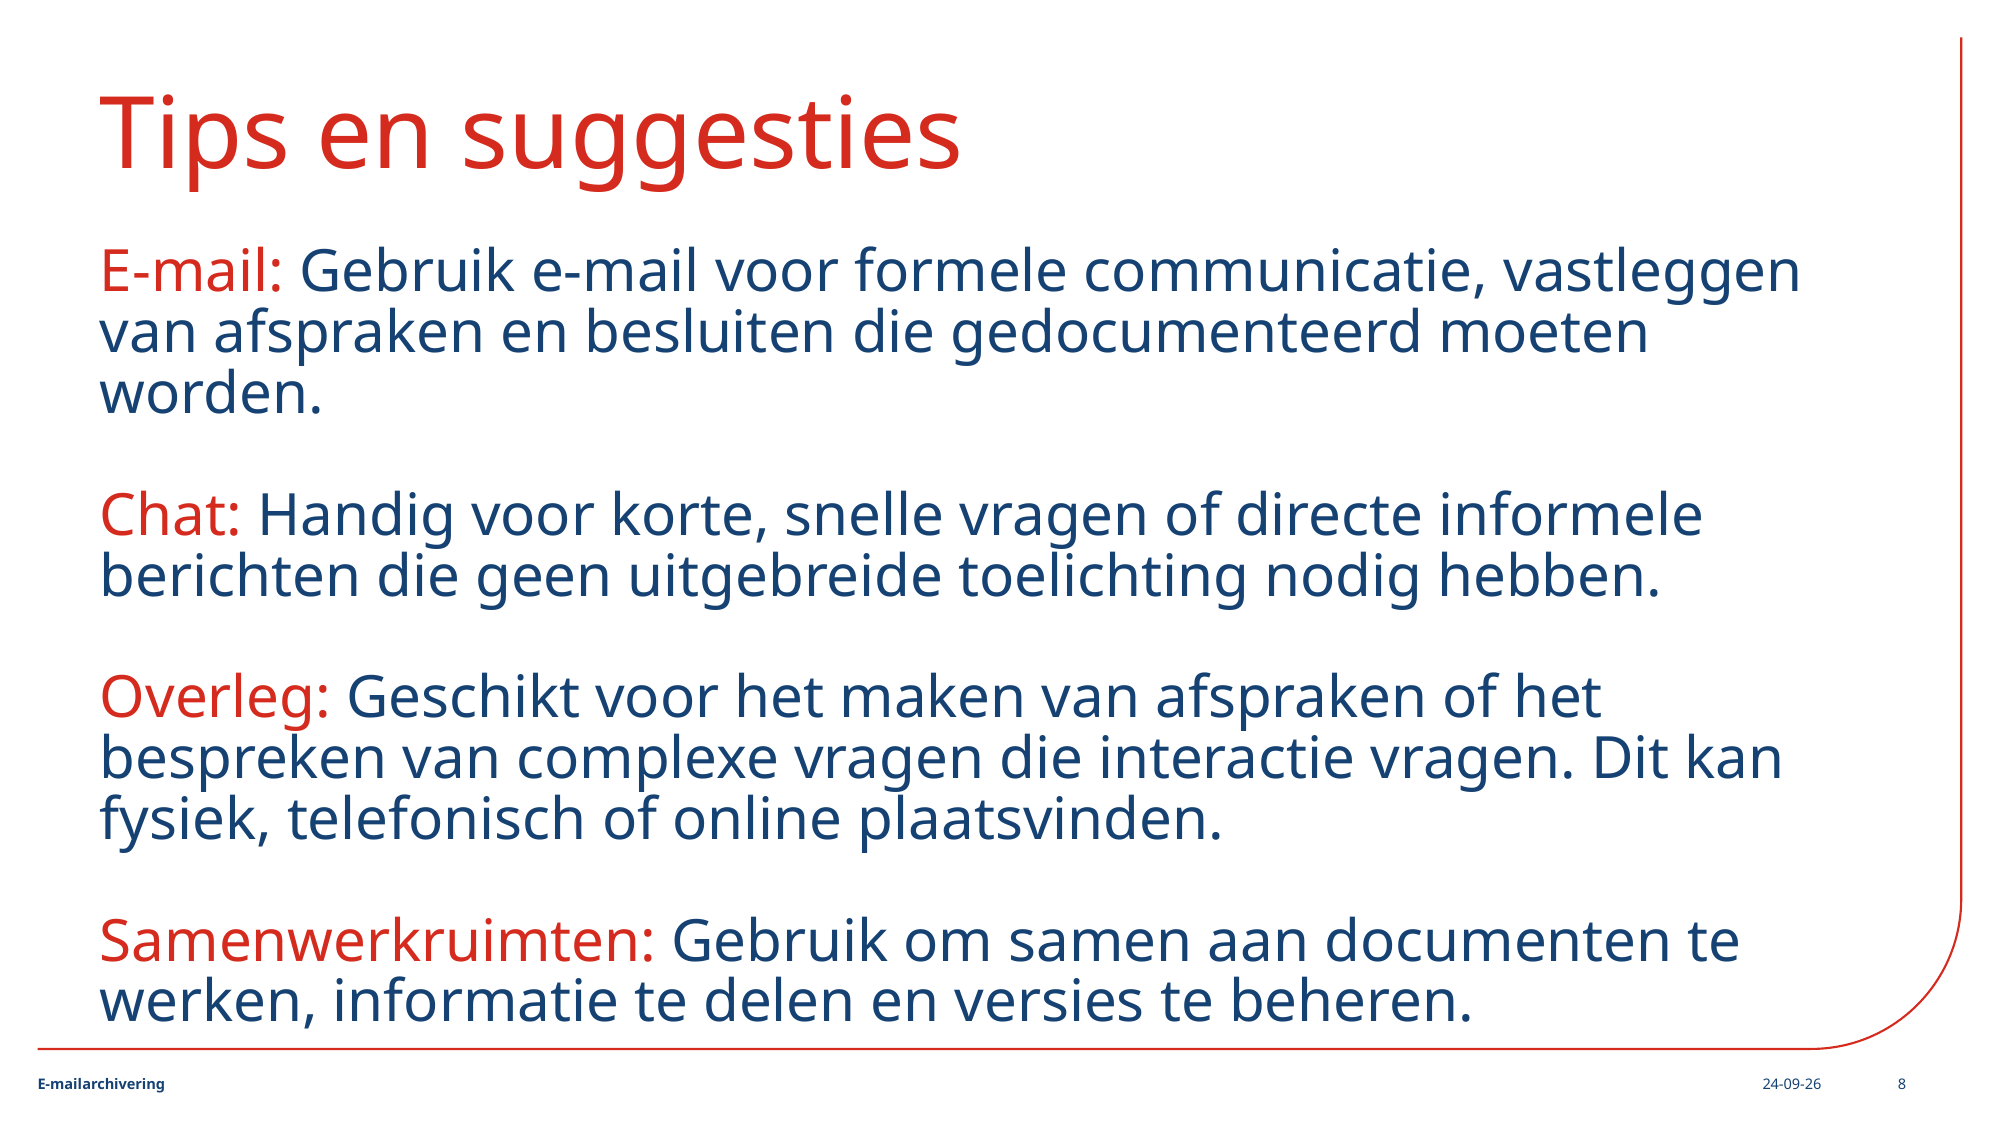

# Tips en suggesties
E-mail: Gebruik e-mail voor formele communicatie, vastleggen van afspraken en besluiten die gedocumenteerd moeten worden.
Chat: Handig voor korte, snelle vragen of directe informele berichten die geen uitgebreide toelichting nodig hebben.
Overleg: Geschikt voor het maken van afspraken of het bespreken van complexe vragen die interactie vragen. Dit kan fysiek, telefonisch of online plaatsvinden.
Samenwerkruimten: Gebruik om samen aan documenten te werken, informatie te delen en versies te beheren.